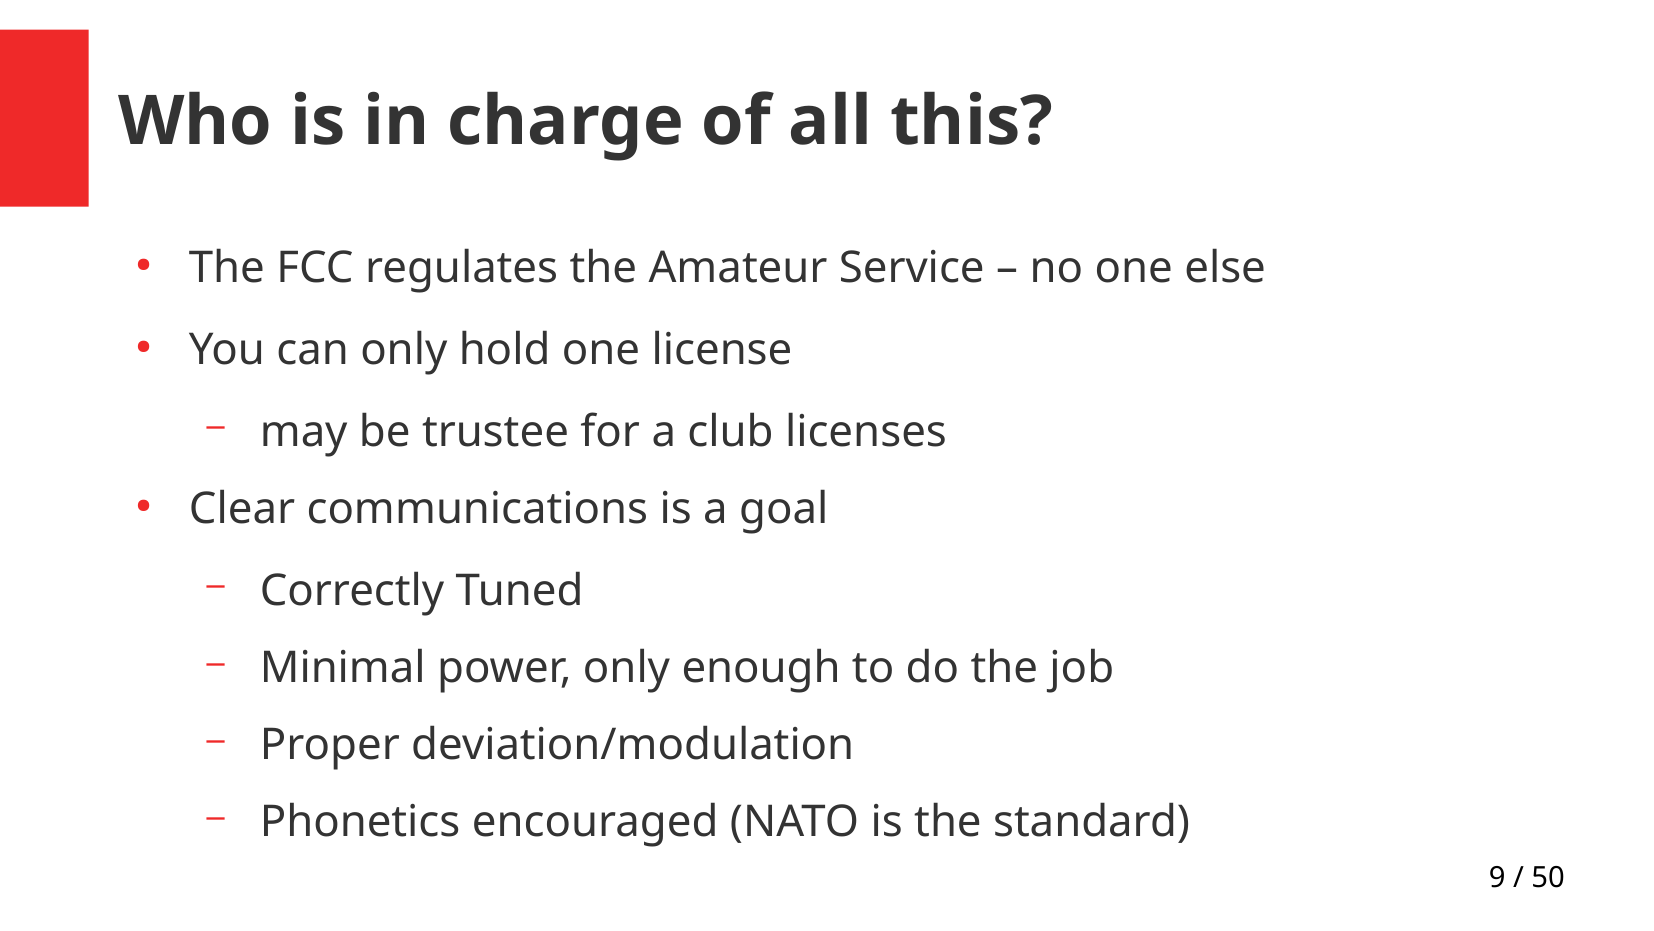

# Who is in charge of all this?
The FCC regulates the Amateur Service – no one else
You can only hold one license
may be trustee for a club licenses
Clear communications is a goal
Correctly Tuned
Minimal power, only enough to do the job
Proper deviation/modulation
Phonetics encouraged (NATO is the standard)
9